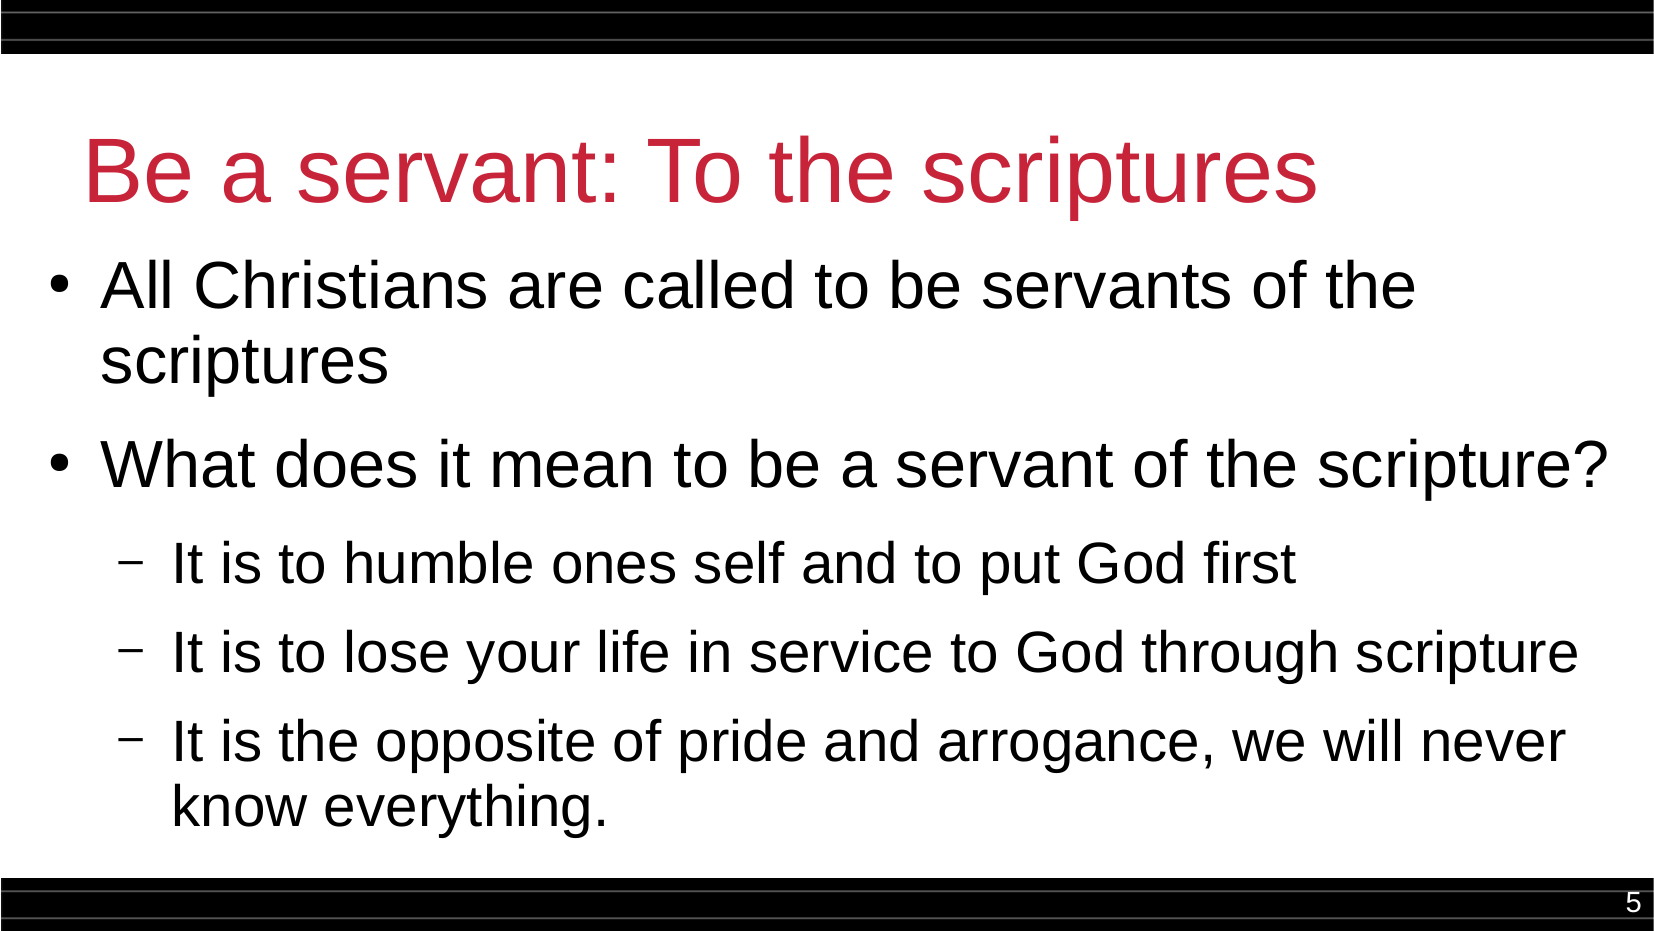

# Be a servant: To the scriptures
All Christians are called to be servants of the scriptures
What does it mean to be a servant of the scripture?
It is to humble ones self and to put God first
It is to lose your life in service to God through scripture
It is the opposite of pride and arrogance, we will never know everything.